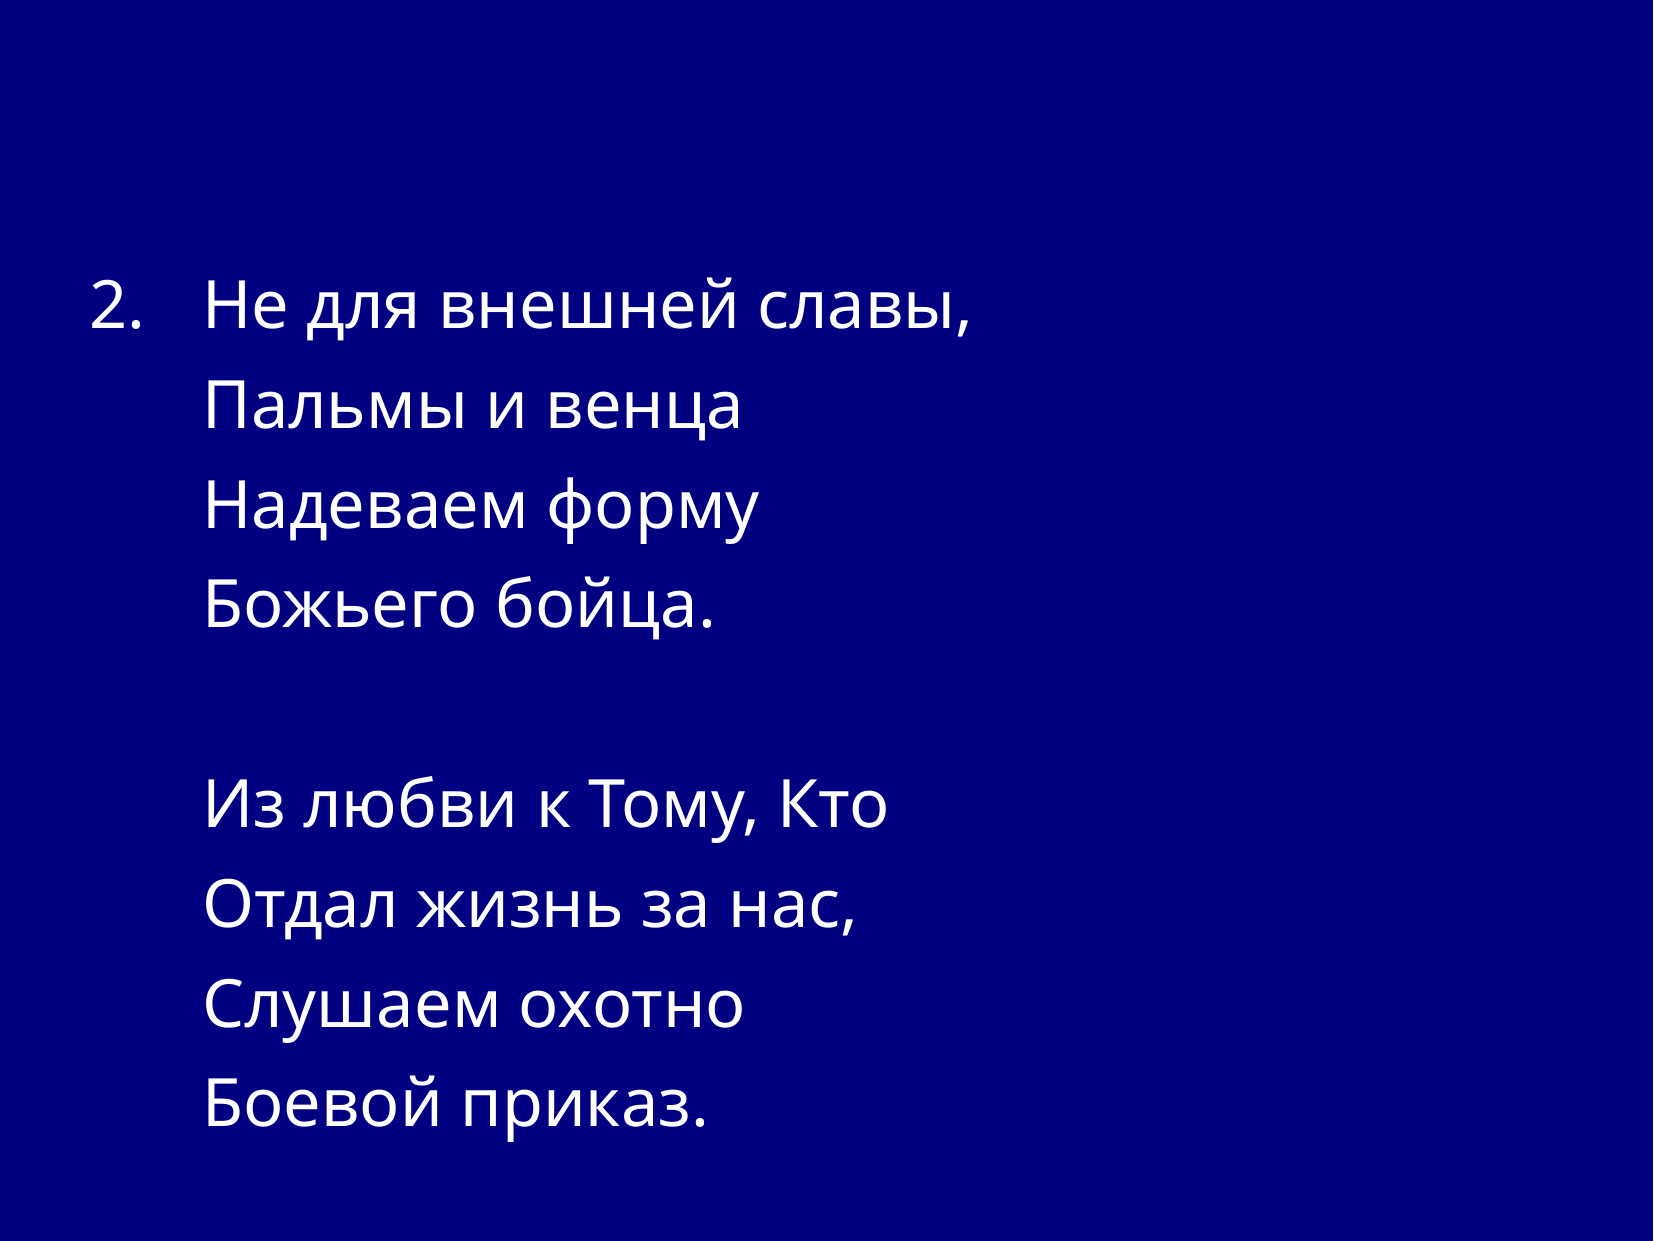

2.	Не для внешней славы,
	Пальмы и венца
	Надеваем форму
	Божьего бойца.
	Из любви к Тому, Кто
	Отдал жизнь за нас,
	Слушаем охотно
	Боевой приказ.